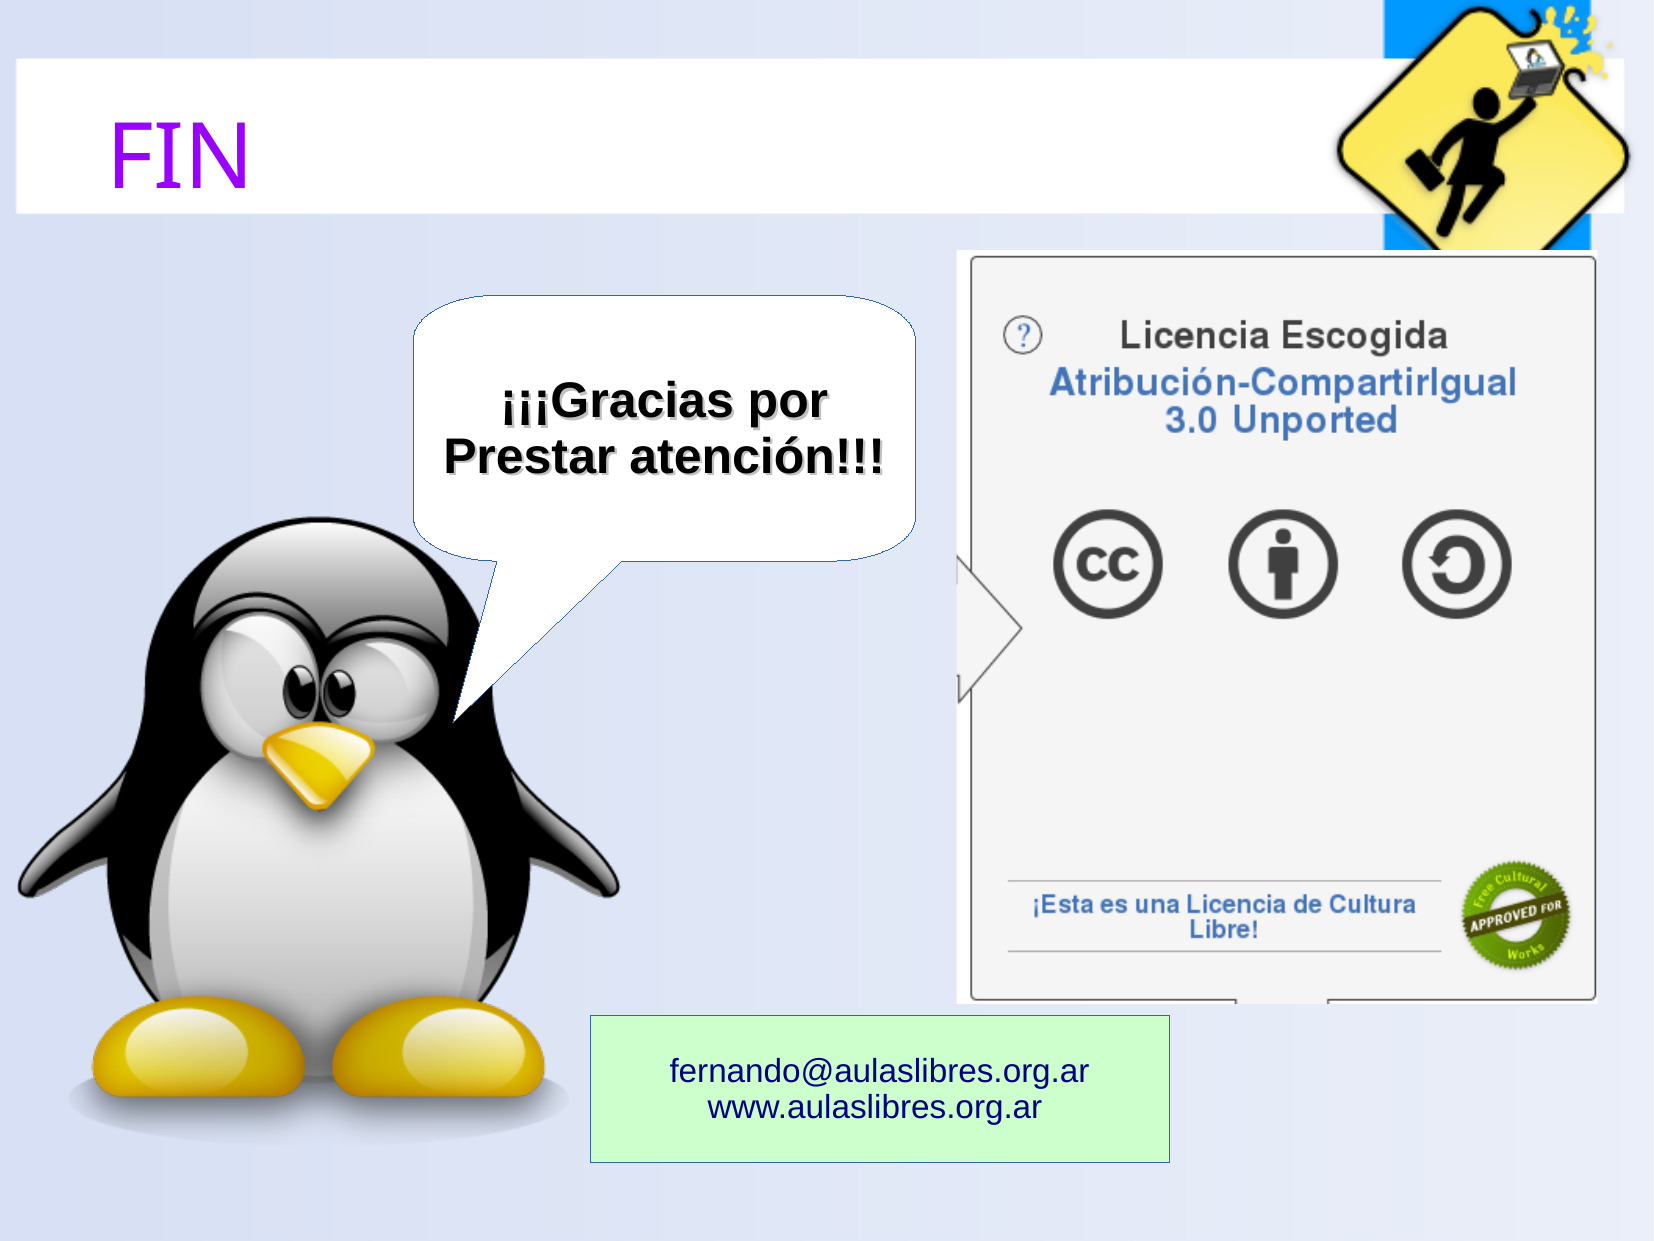

# FIN
¡¡¡Gracias por
Prestar atención!!!
fernando@aulaslibres.org.ar
www.aulaslibres.org.ar